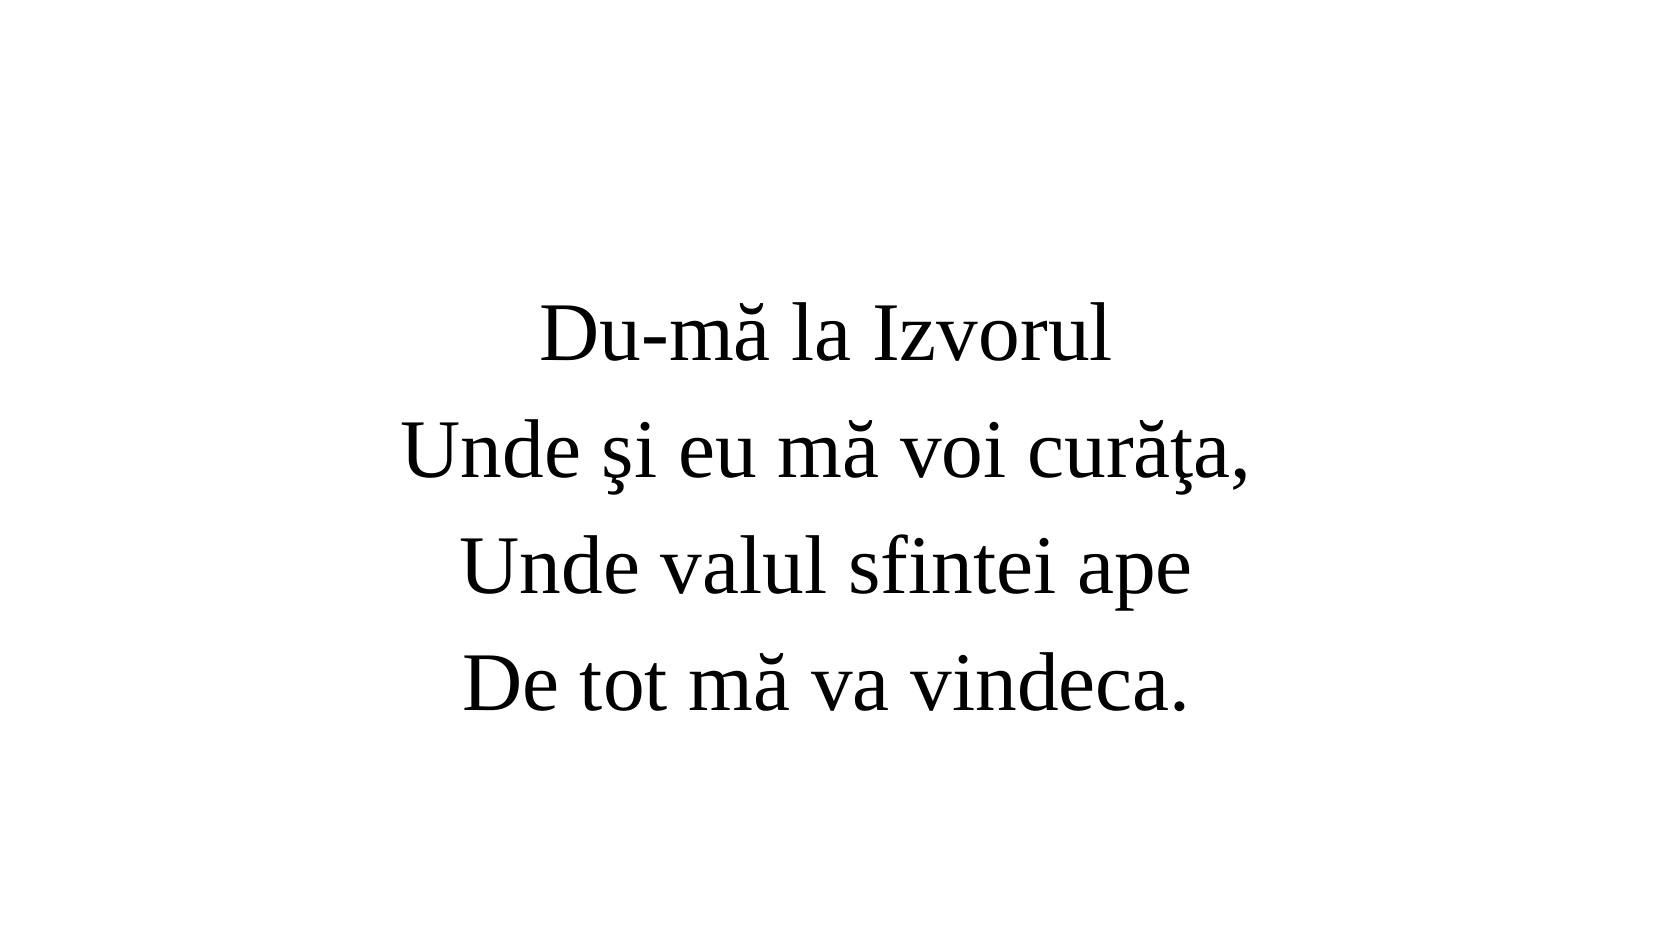

# Du-mă la Izvorul
Unde şi eu mă voi curăţa,
Unde valul sfintei ape
De tot mă va vindeca.